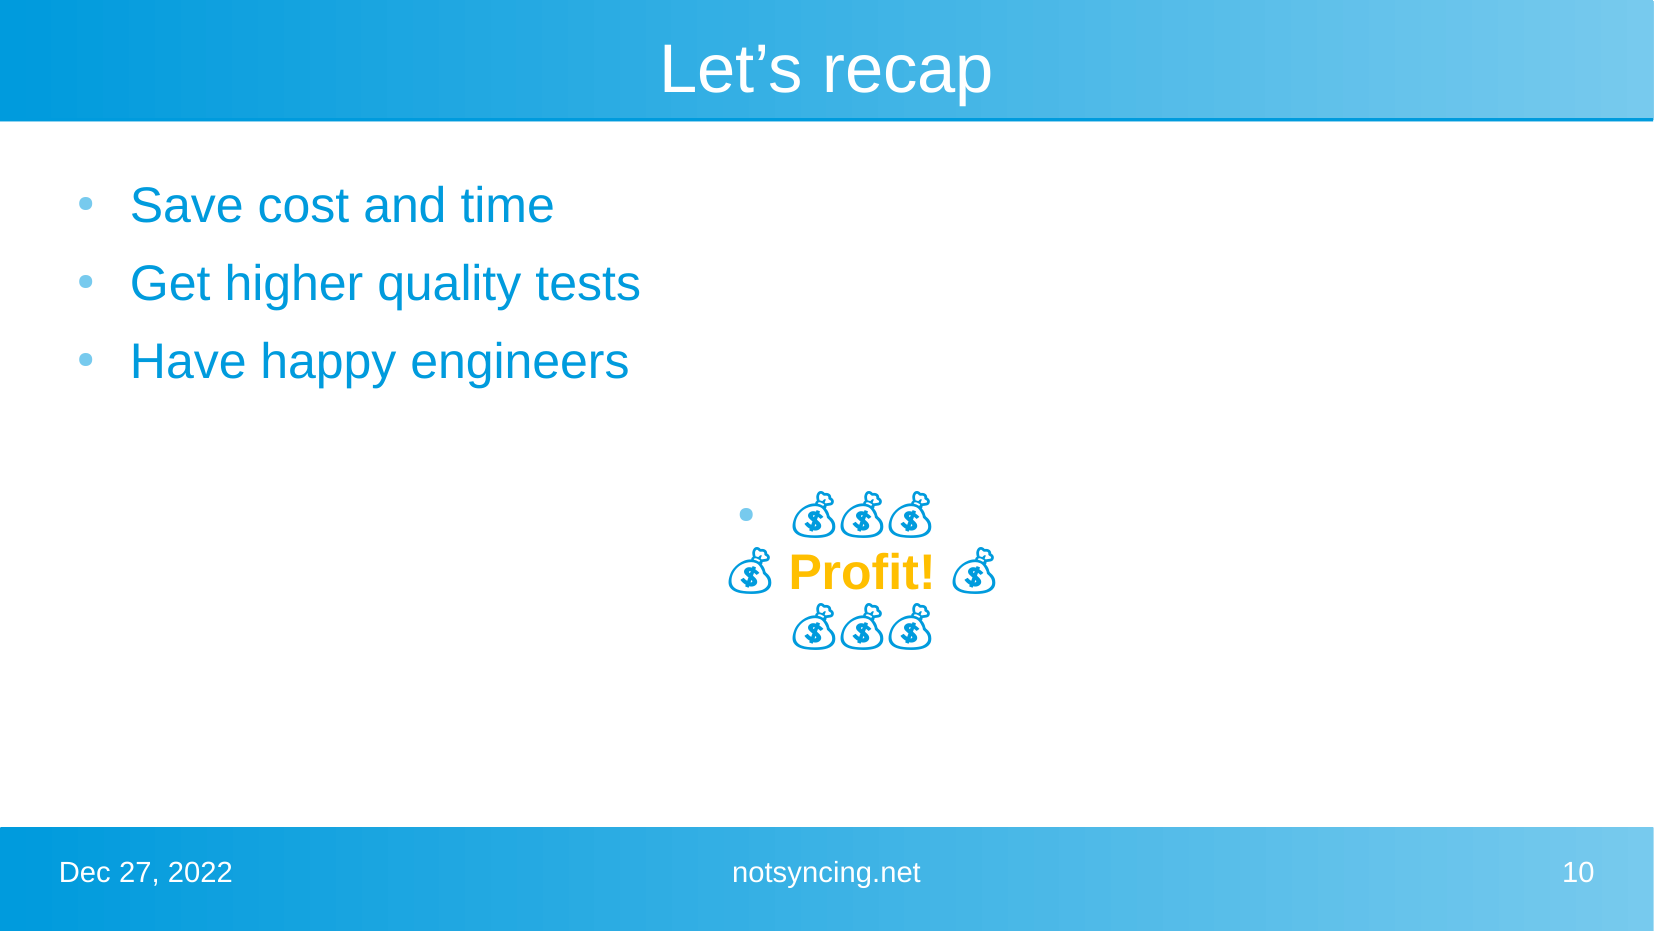

# Let’s recap
Save cost and time
Get higher quality tests
Have happy engineers
💰💰💰
💰 Profit! 💰
💰💰💰
Dec 27, 2022
notsyncing.net
10